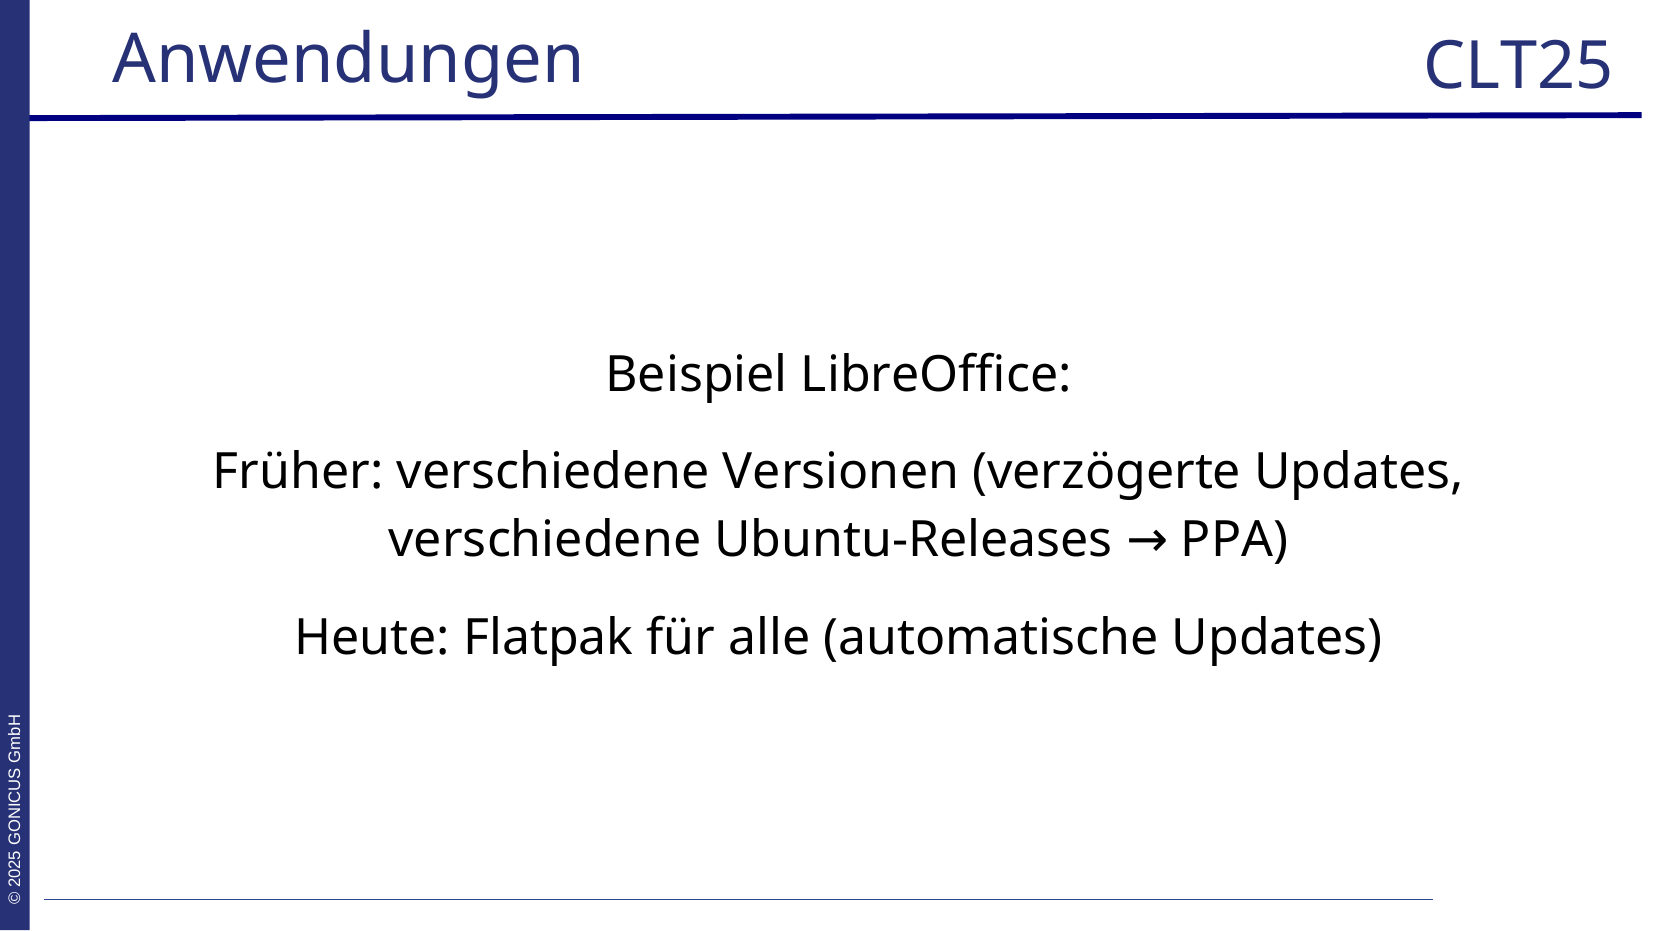

# Anwendungen
Beispiel LibreOffice:
Früher: verschiedene Versionen (verzögerte Updates, verschiedene Ubuntu-Releases → PPA)
Heute: Flatpak für alle (automatische Updates)